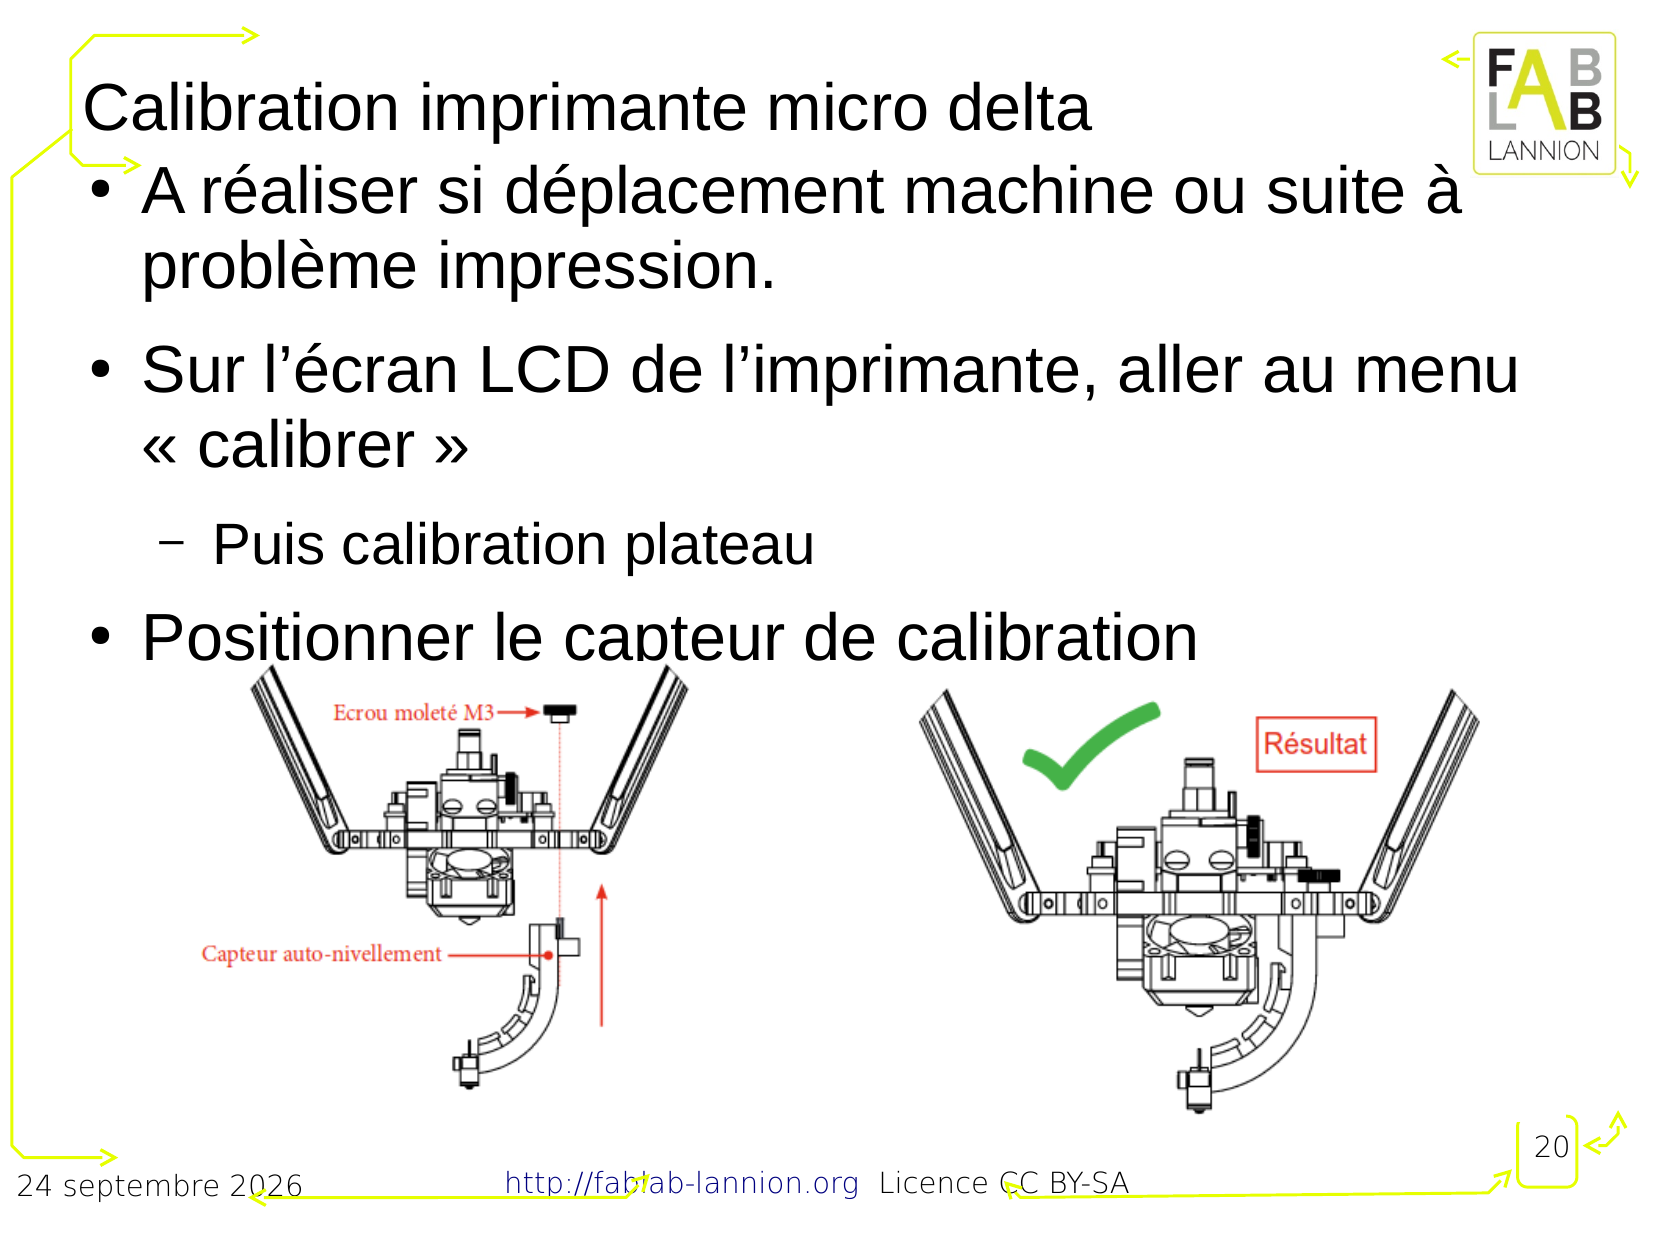

# Calibration imprimante micro delta
A réaliser si déplacement machine ou suite à problème impression.
Sur l’écran LCD de l’imprimante, aller au menu « calibrer »
Puis calibration plateau
Positionner le capteur de calibration
20